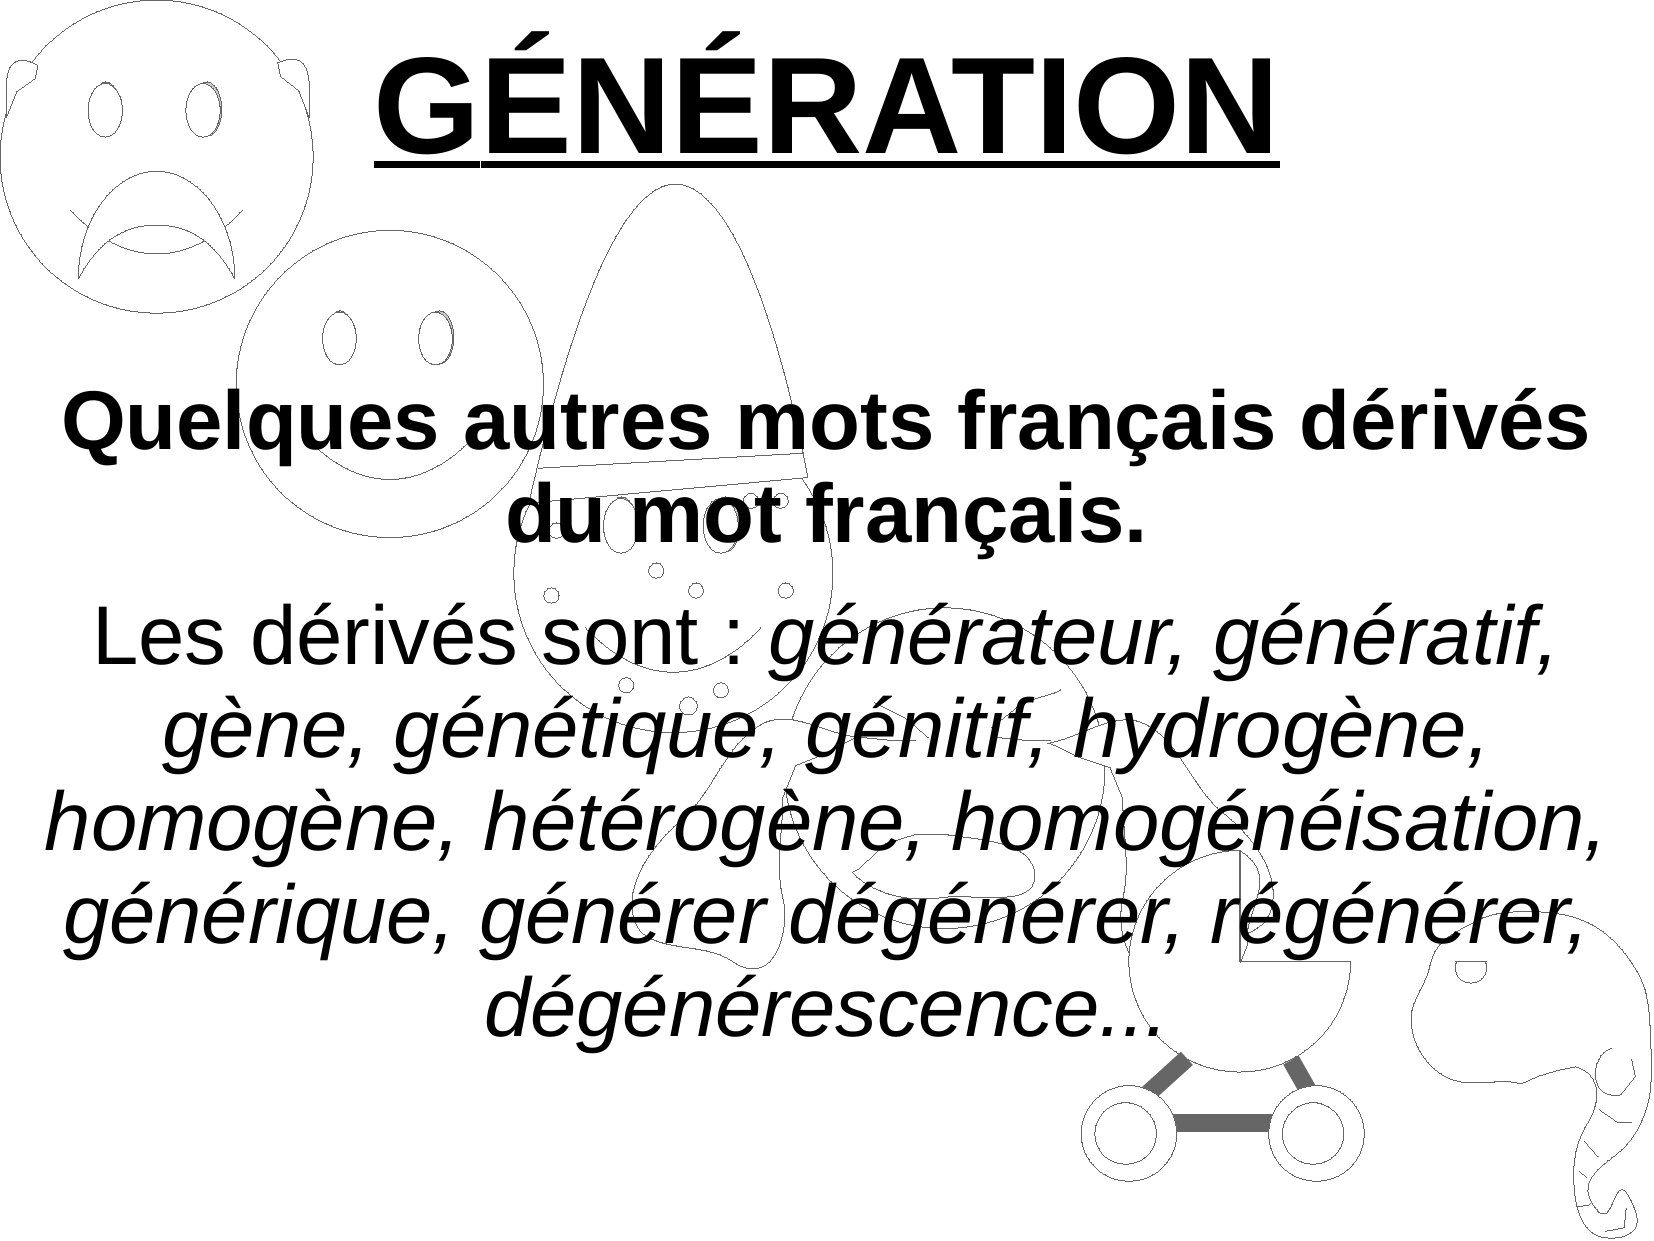

Quelques autres mots français dérivés du mot français.
Les dérivés sont : générateur, génératif, gène, génétique, génitif, hydrogène, homogène, hétérogène, homogénéisation, générique, générer dégénérer, régénérer, dégénérescence...
# GÉNÉRATION